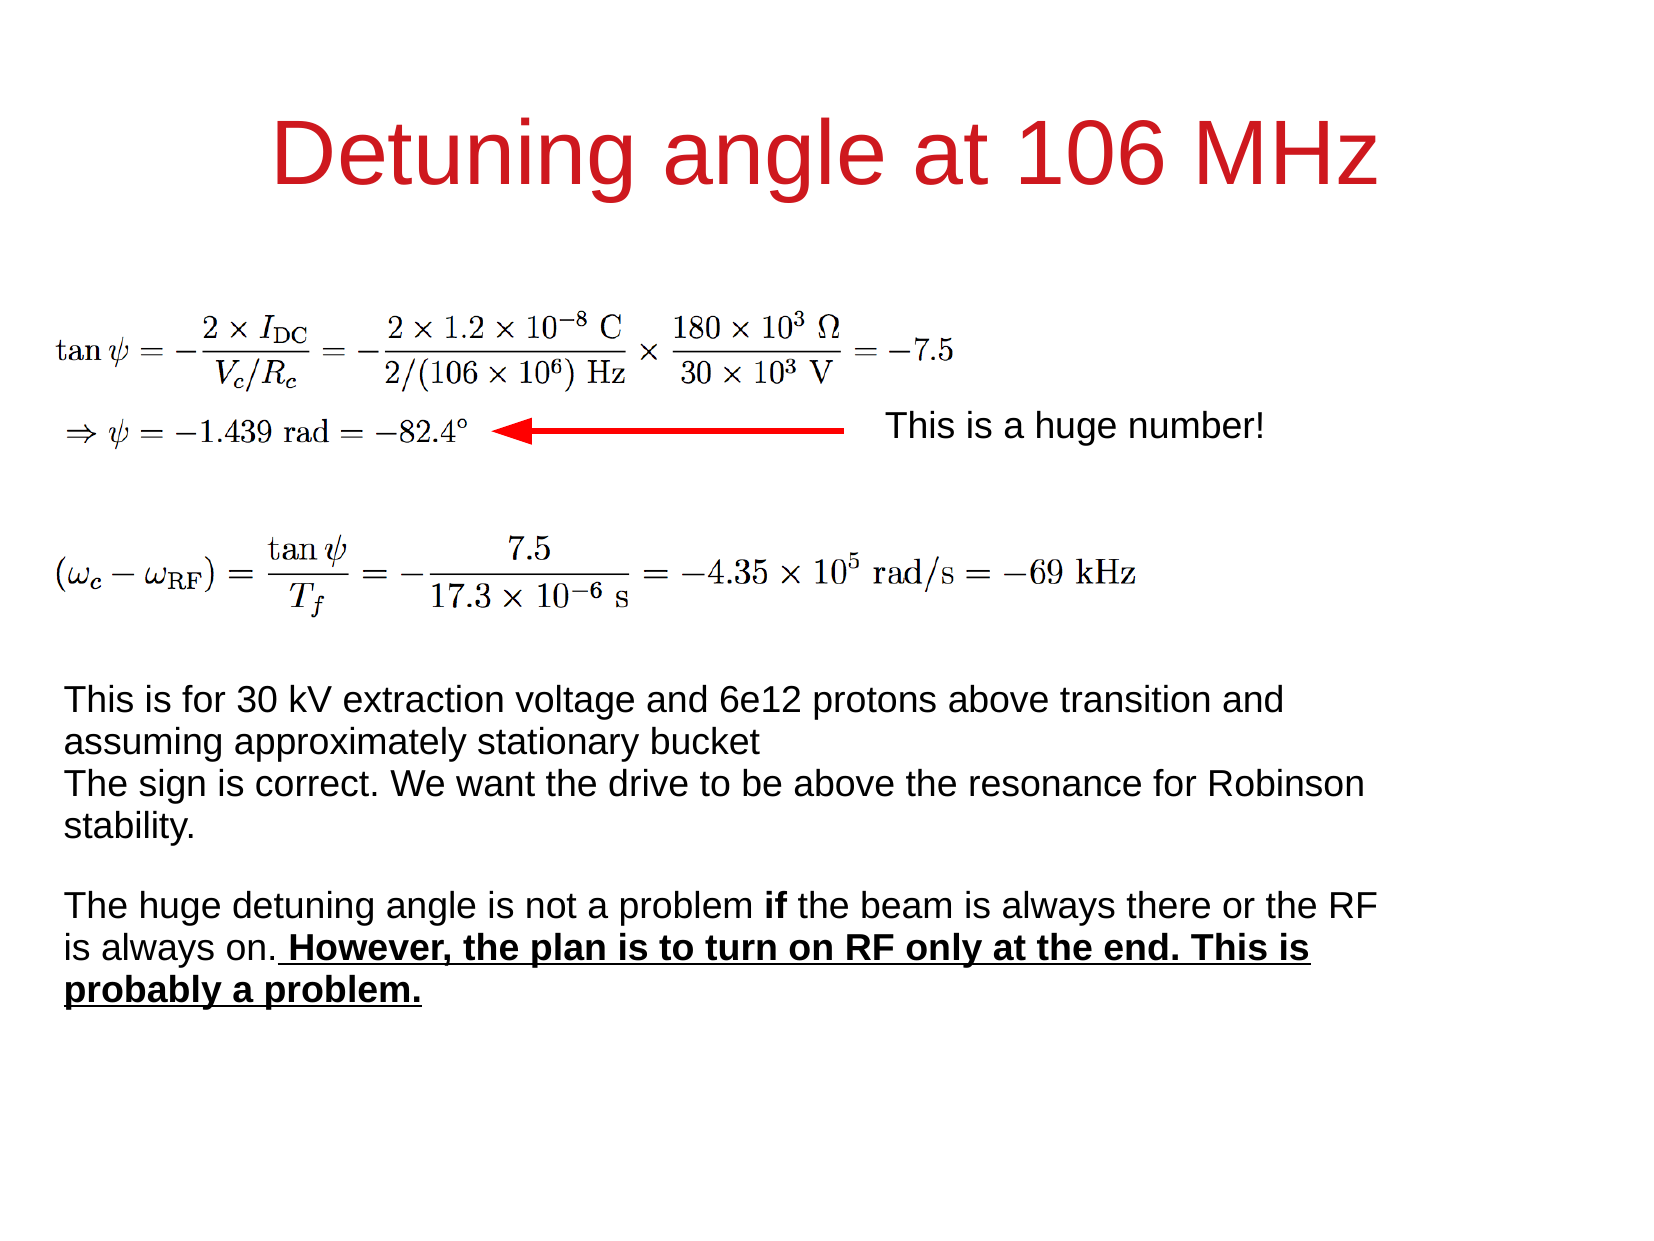

# Detuning angle at 106 MHz
This is a huge number!
This is for 30 kV extraction voltage and 6e12 protons above transition and assuming approximately stationary bucket
The sign is correct. We want the drive to be above the resonance for Robinson stability.
The huge detuning angle is not a problem if the beam is always there or the RF is always on. However, the plan is to turn on RF only at the end. This is probably a problem.